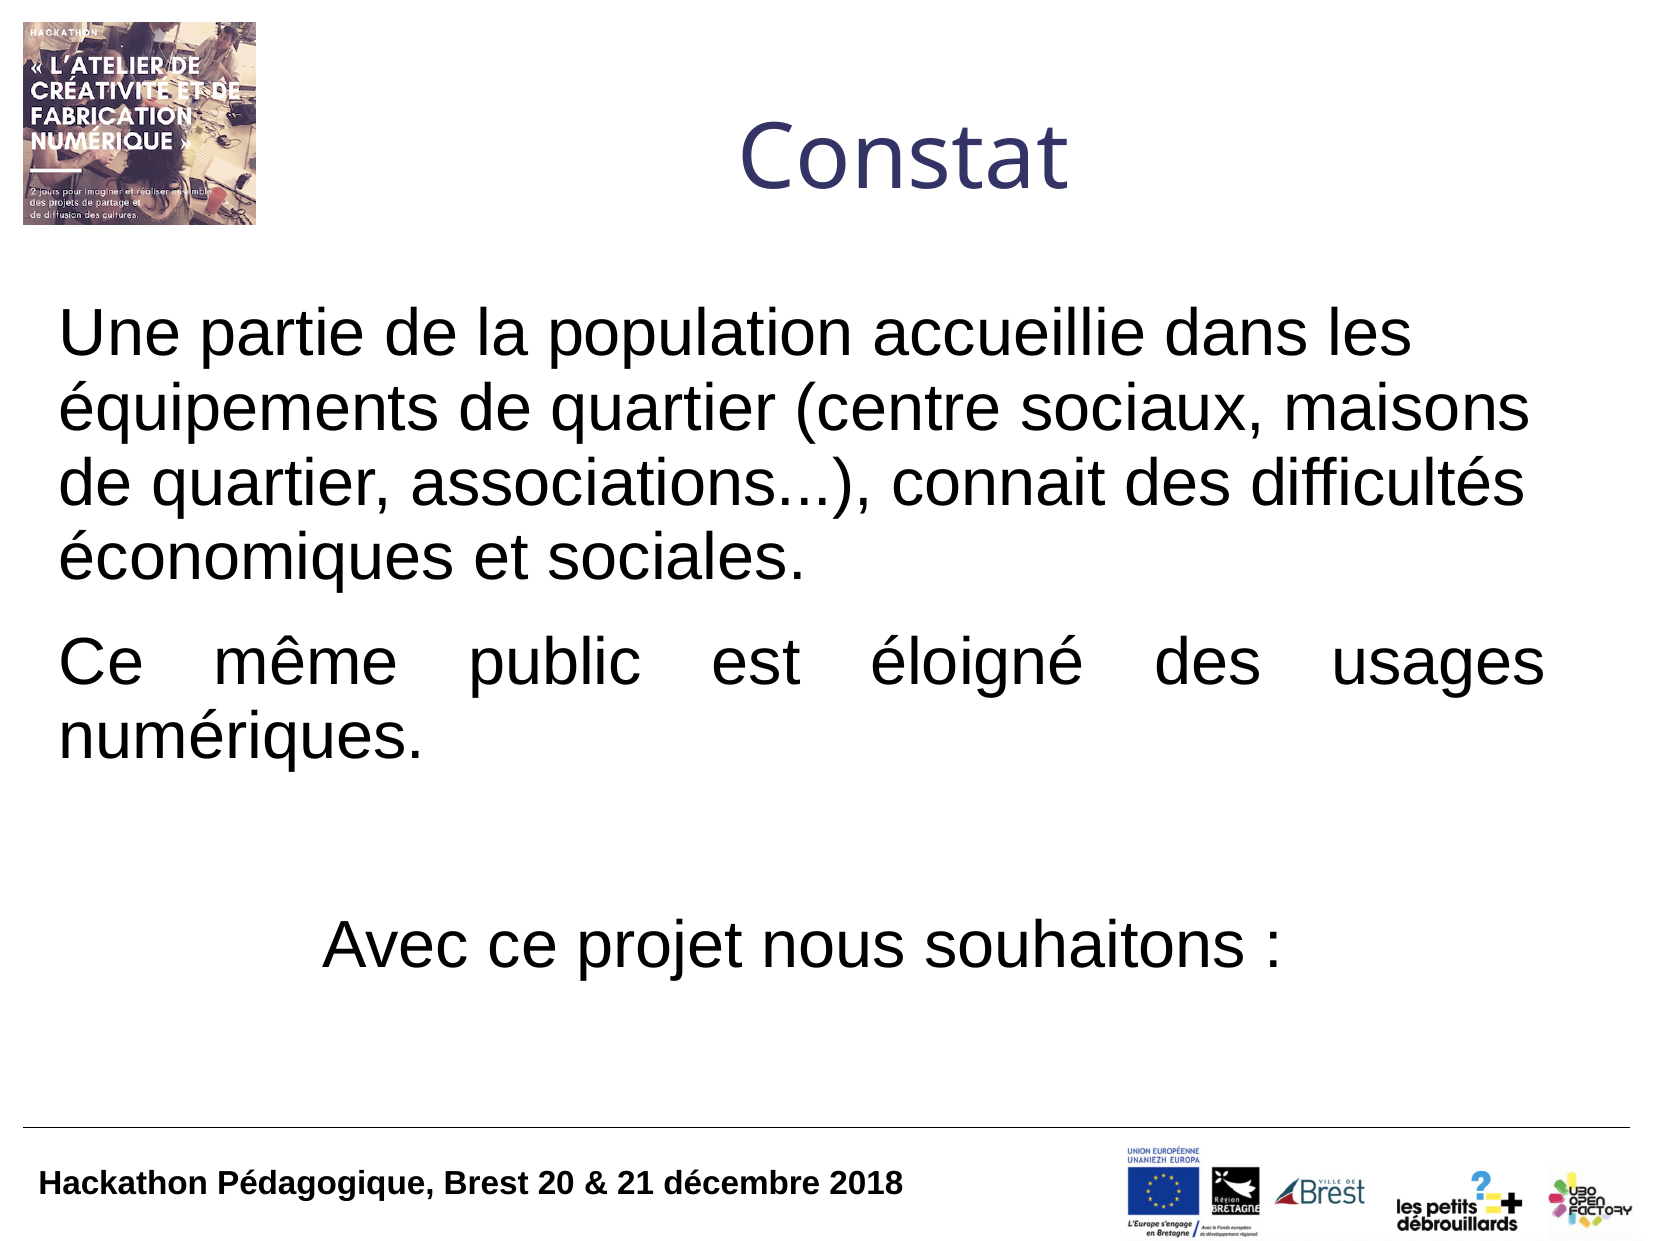

# Constat
Une partie de la population accueillie dans les équipements de quartier (centre sociaux, maisons de quartier, associations...), connait des difficultés économiques et sociales.
Ce même public est éloigné des usages numériques.
Avec ce projet nous souhaitons :
Hackathon Pédagogique, Brest 20 & 21 décembre 2018